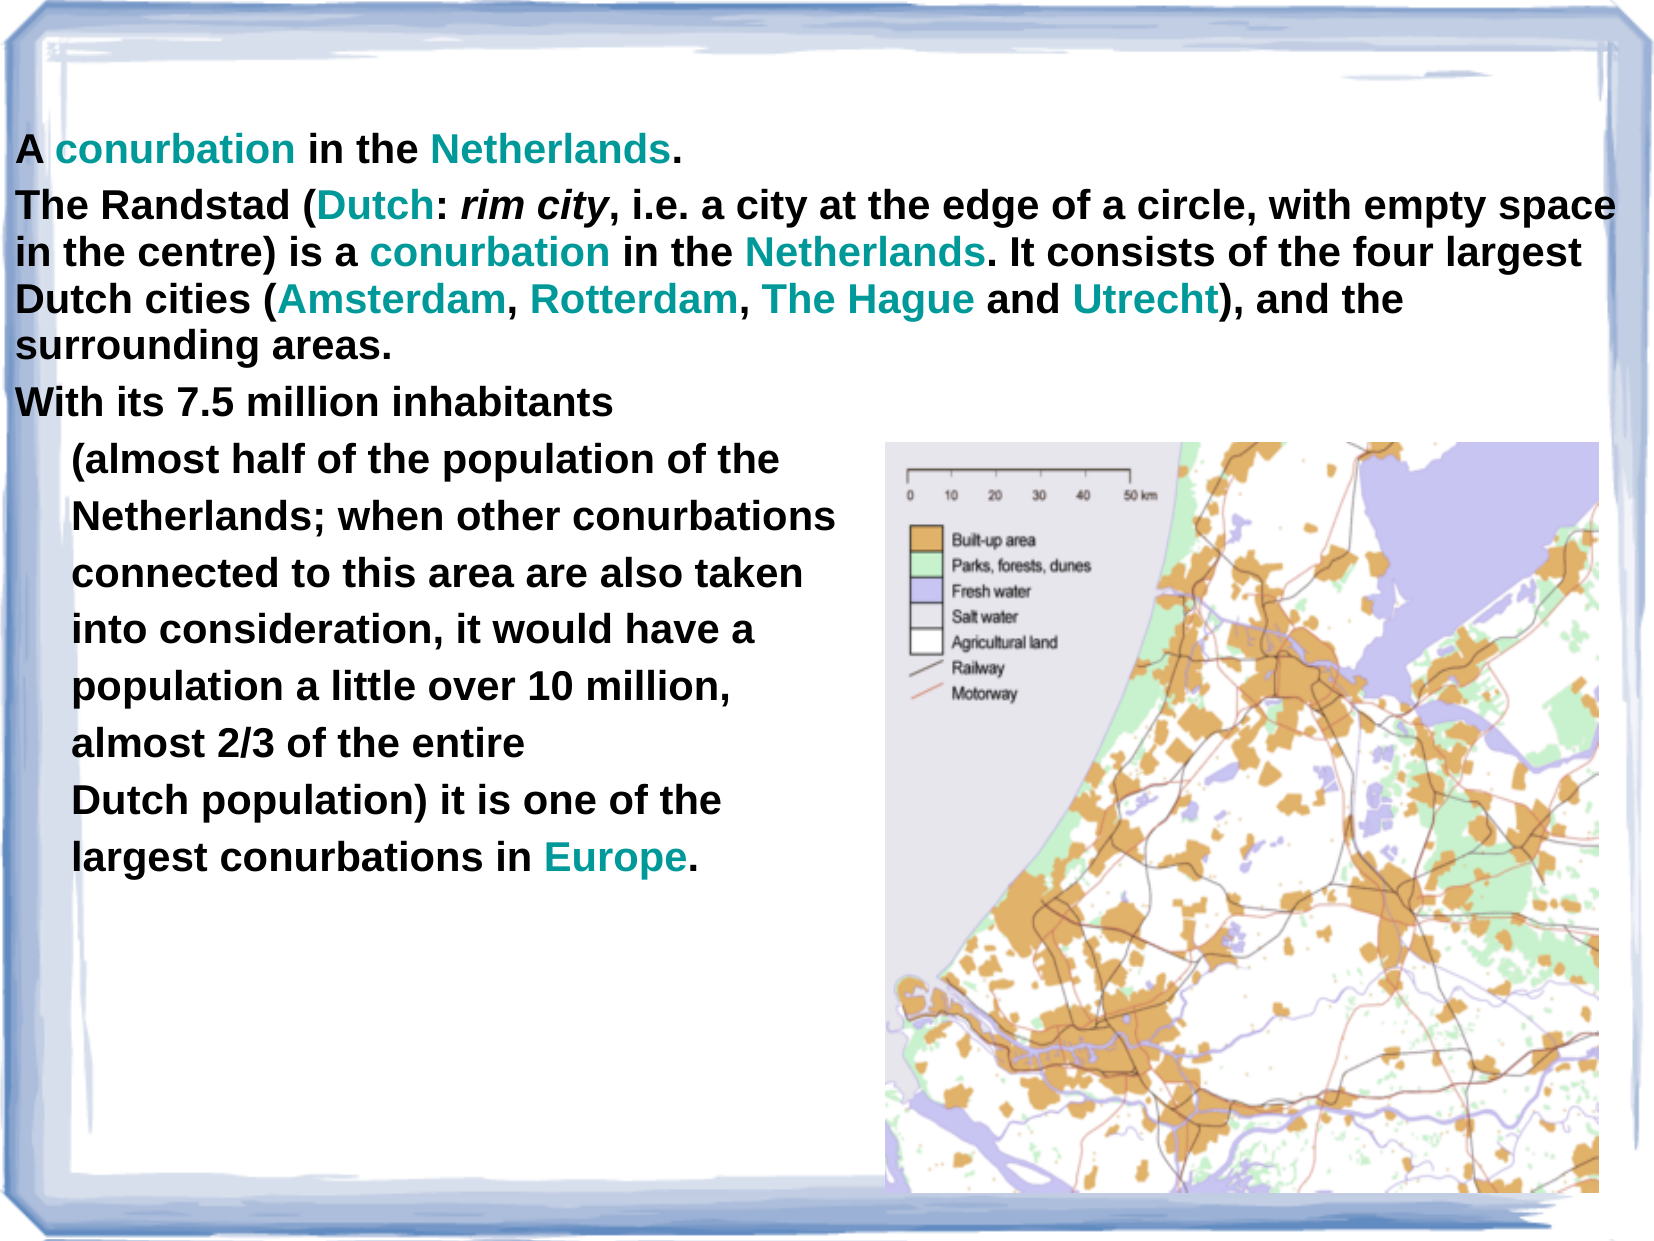

A conurbation in the Netherlands.
The Randstad (Dutch: rim city, i.e. a city at the edge of a circle, with empty space in the centre) is a conurbation in the Netherlands. It consists of the four largest Dutch cities (Amsterdam, Rotterdam, The Hague and Utrecht), and the surrounding areas.
With its 7.5 million inhabitants
	(almost half of the population of the
	Netherlands; when other conurbations
	connected to this area are also taken
	into consideration, it would have a
	population a little over 10 million,
	almost 2/3 of the entire
	Dutch population) it is one of the
	largest conurbations in Europe.